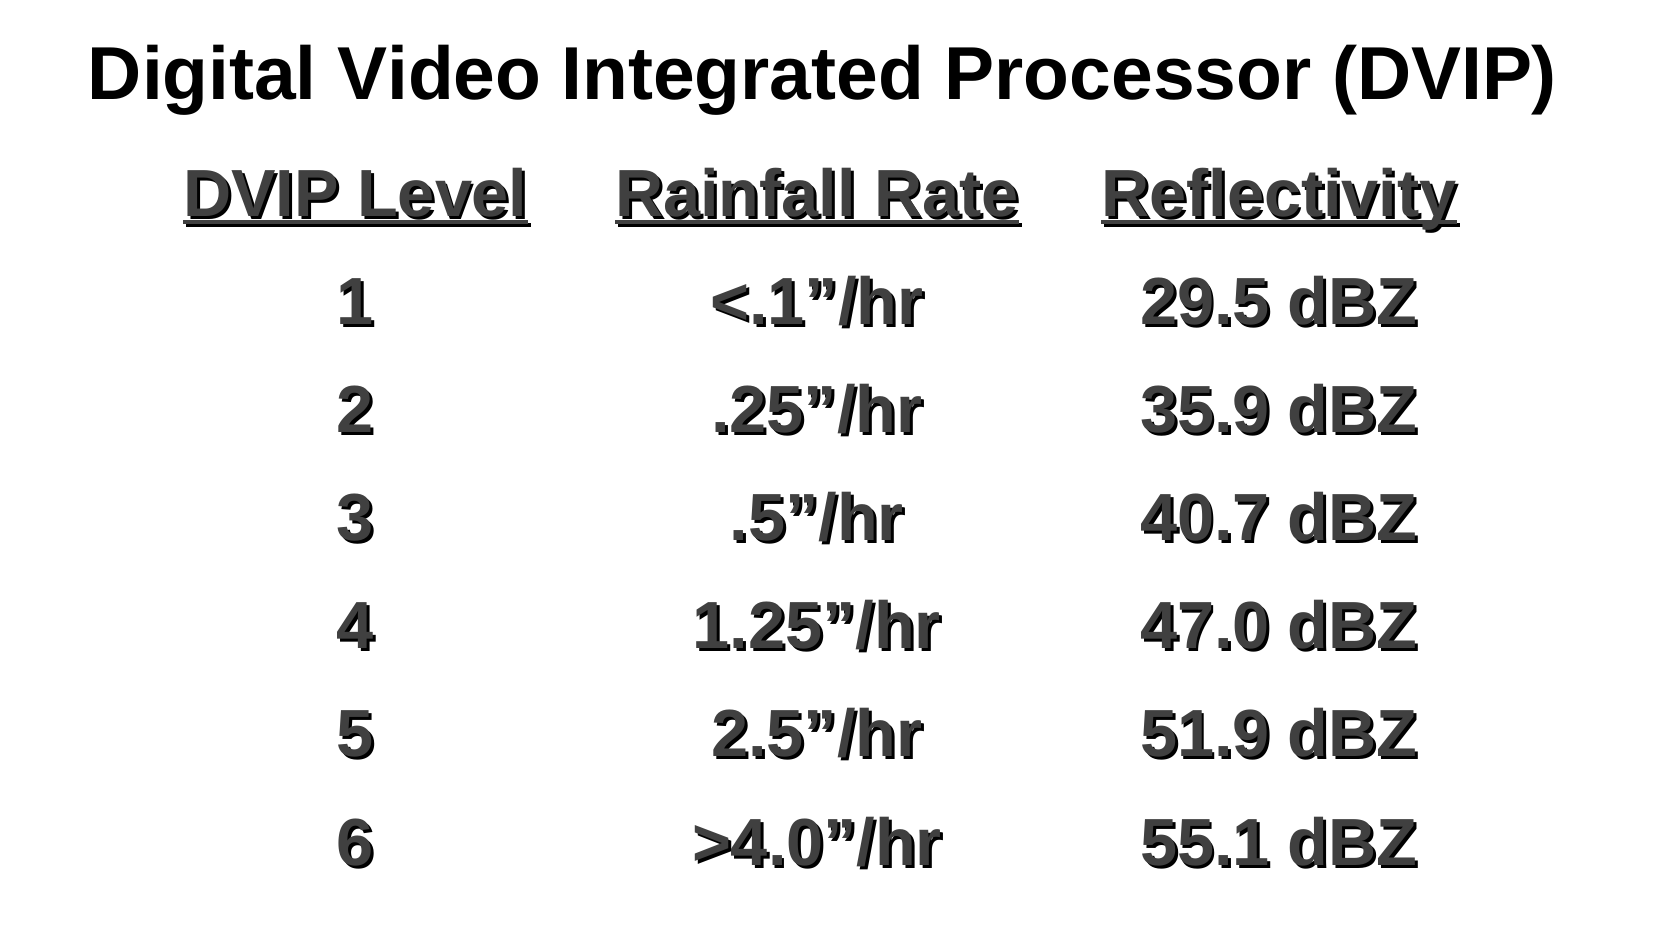

# Digital Video Integrated Processor (DVIP)
| DVIP Level | Rainfall Rate | Reflectivity |
| --- | --- | --- |
| 1 | <.1”/hr | 29.5 dBZ |
| 2 | .25”/hr | 35.9 dBZ |
| 3 | .5”/hr | 40.7 dBZ |
| 4 | 1.25”/hr | 47.0 dBZ |
| 5 | 2.5”/hr | 51.9 dBZ |
| 6 | >4.0”/hr | 55.1 dBZ |